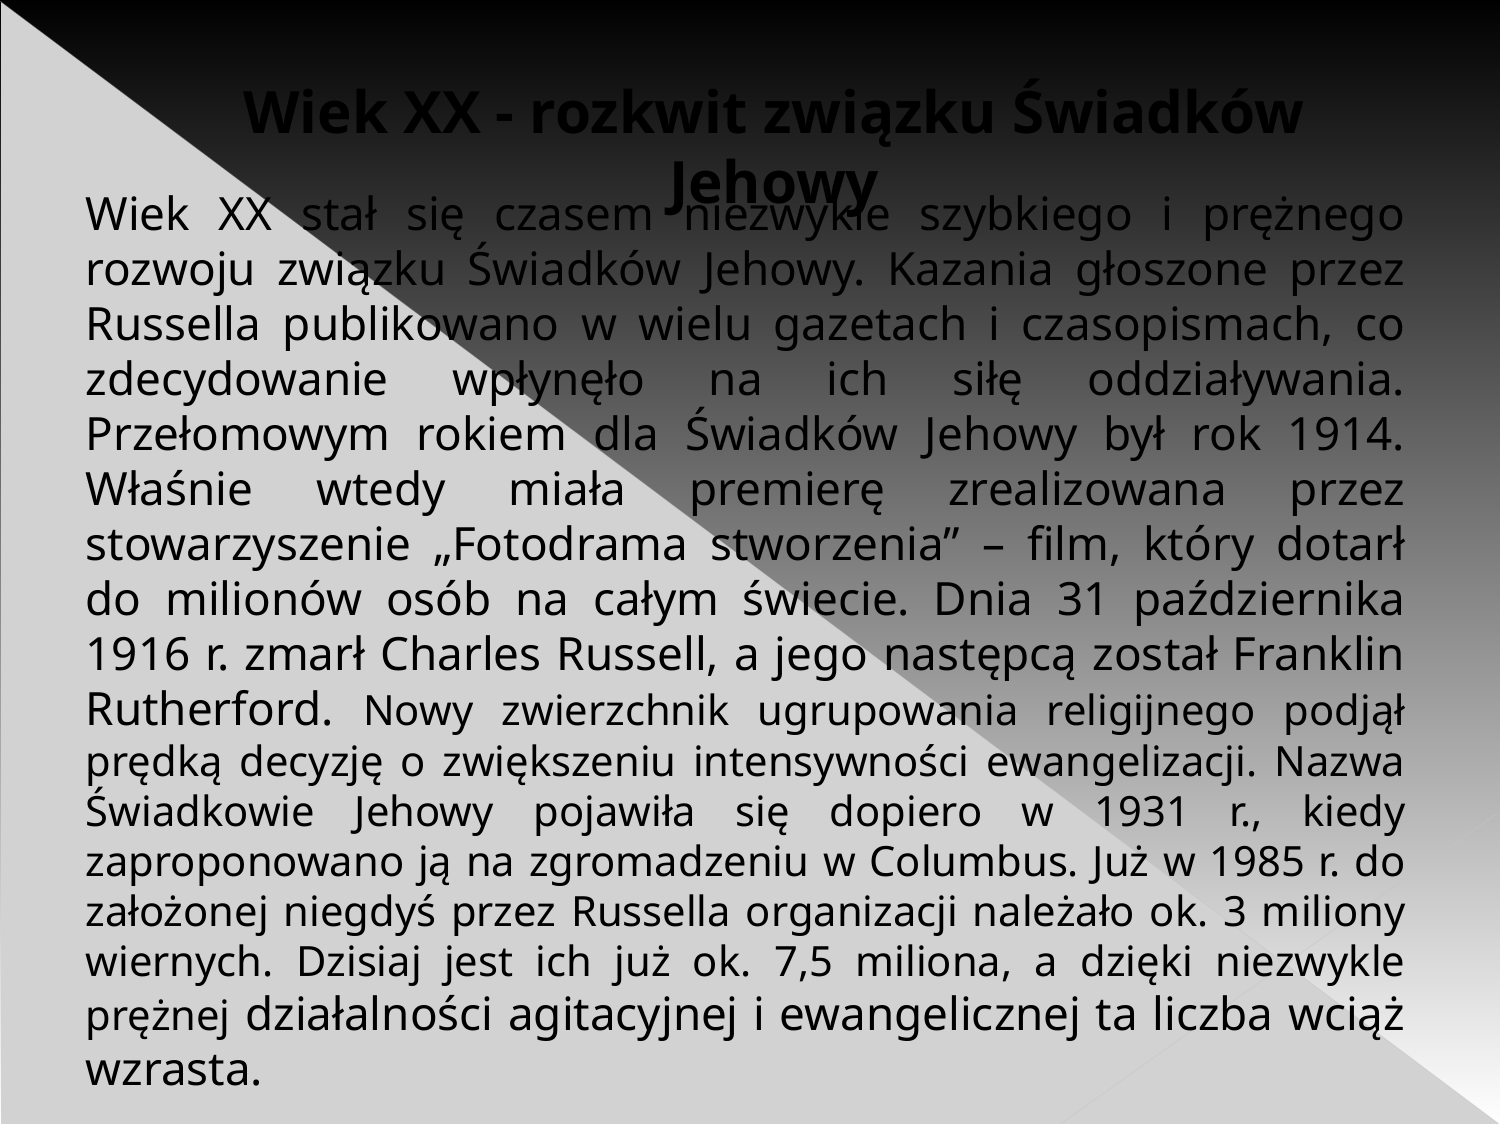

# Wiek XX - rozkwit związku Świadków Jehowy
Wiek XX stał się czasem niezwykle szybkiego i prężnego rozwoju związku Świadków Jehowy. Kazania głoszone przez Russella publikowano w wielu gazetach i czasopismach, co zdecydowanie wpłynęło na ich siłę oddziaływania. Przełomowym rokiem dla Świadków Jehowy był rok 1914. Właśnie wtedy miała premierę zrealizowana przez stowarzyszenie „Fotodrama stworzenia” – film, który dotarł do milionów osób na całym świecie. Dnia 31 października 1916 r. zmarł Charles Russell, a jego następcą został Franklin Rutherford. Nowy zwierzchnik ugrupowania religijnego podjął prędką decyzję o zwiększeniu intensywności ewangelizacji. Nazwa Świadkowie Jehowy pojawiła się dopiero w 1931 r., kiedy zaproponowano ją na zgromadzeniu w Columbus. Już w 1985 r. do założonej niegdyś przez Russella organizacji należało ok. 3 miliony wiernych. Dzisiaj jest ich już ok. 7,5 miliona, a dzięki niezwykle prężnej działalności agitacyjnej i ewangelicznej ta liczba wciąż wzrasta.